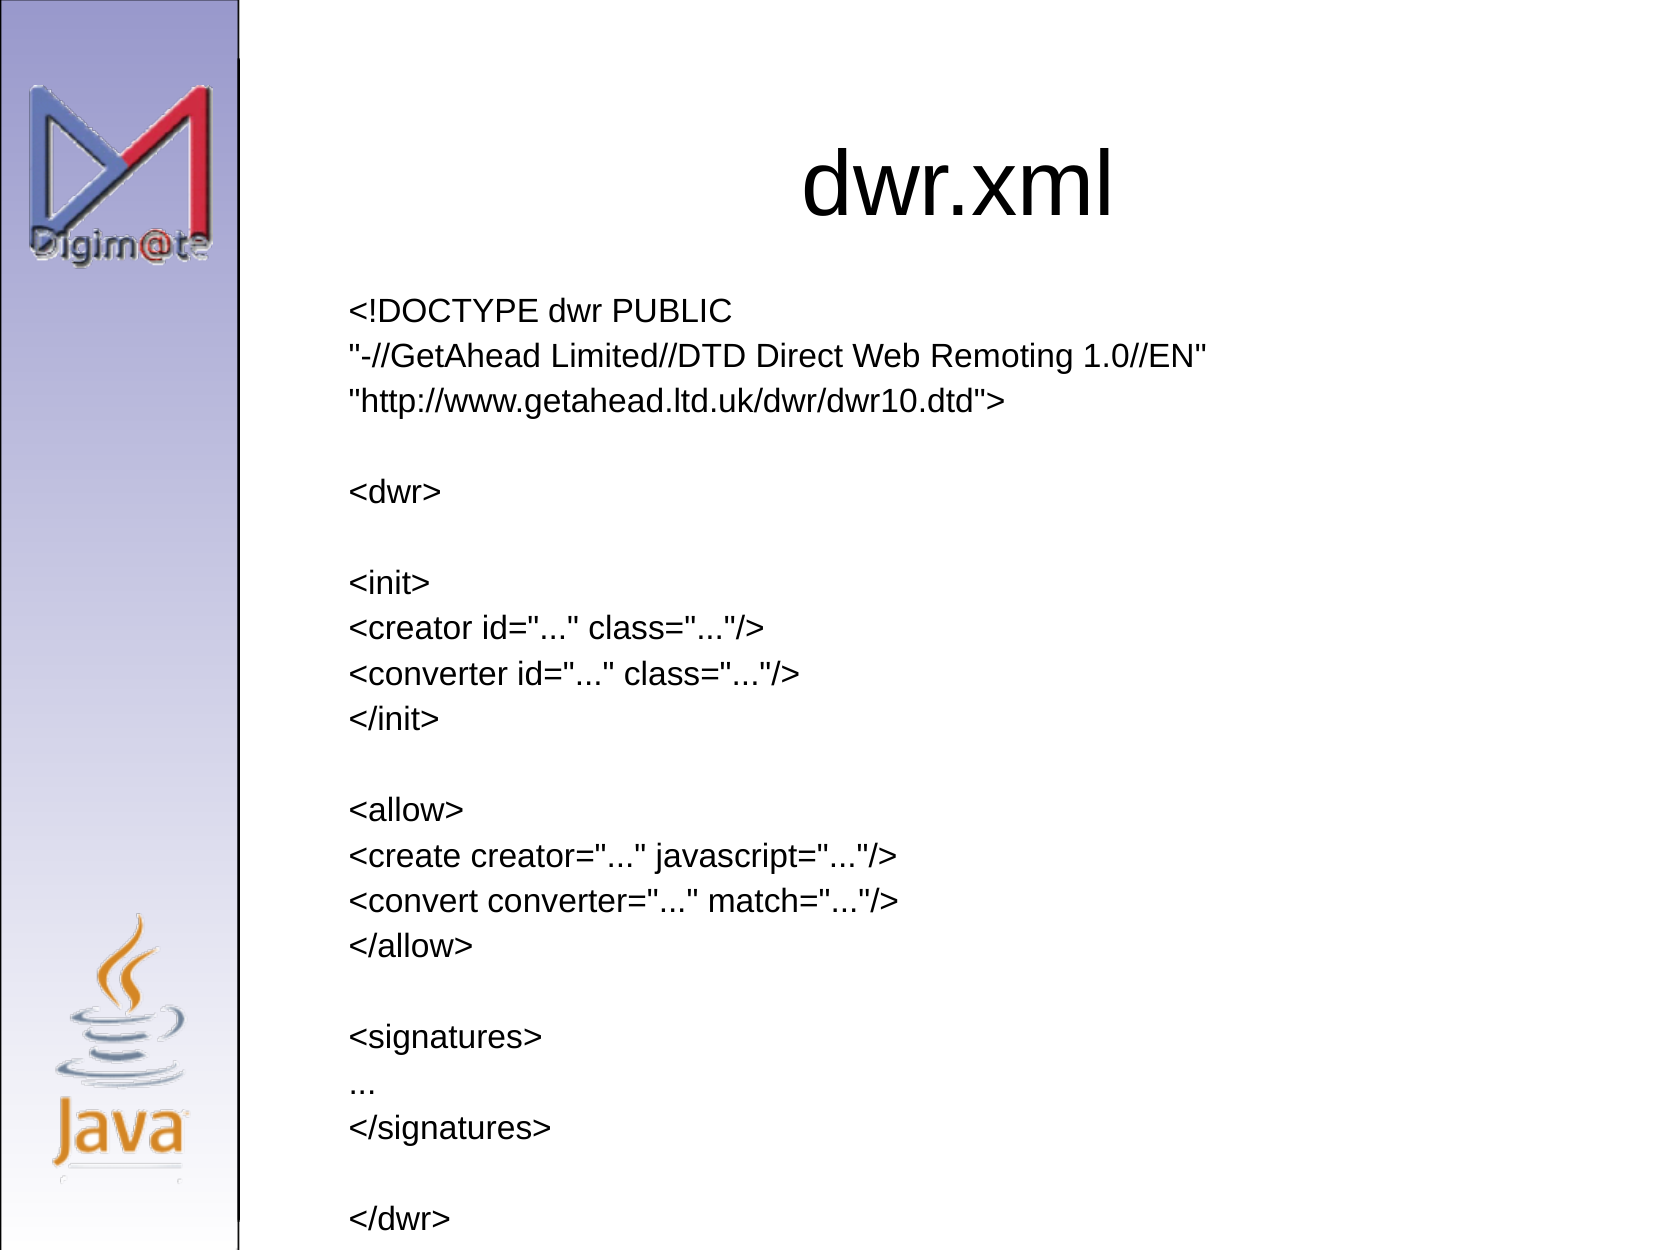

# dwr.xml
<!DOCTYPE dwr PUBLIC
"-//GetAhead Limited//DTD Direct Web Remoting 1.0//EN"
"http://www.getahead.ltd.uk/dwr/dwr10.dtd">
<dwr>
<init>
<creator id="..." class="..."/>
<converter id="..." class="..."/>
</init>
<allow>
<create creator="..." javascript="..."/>
<convert converter="..." match="..."/>
</allow>
<signatures>
...
</signatures>
</dwr>